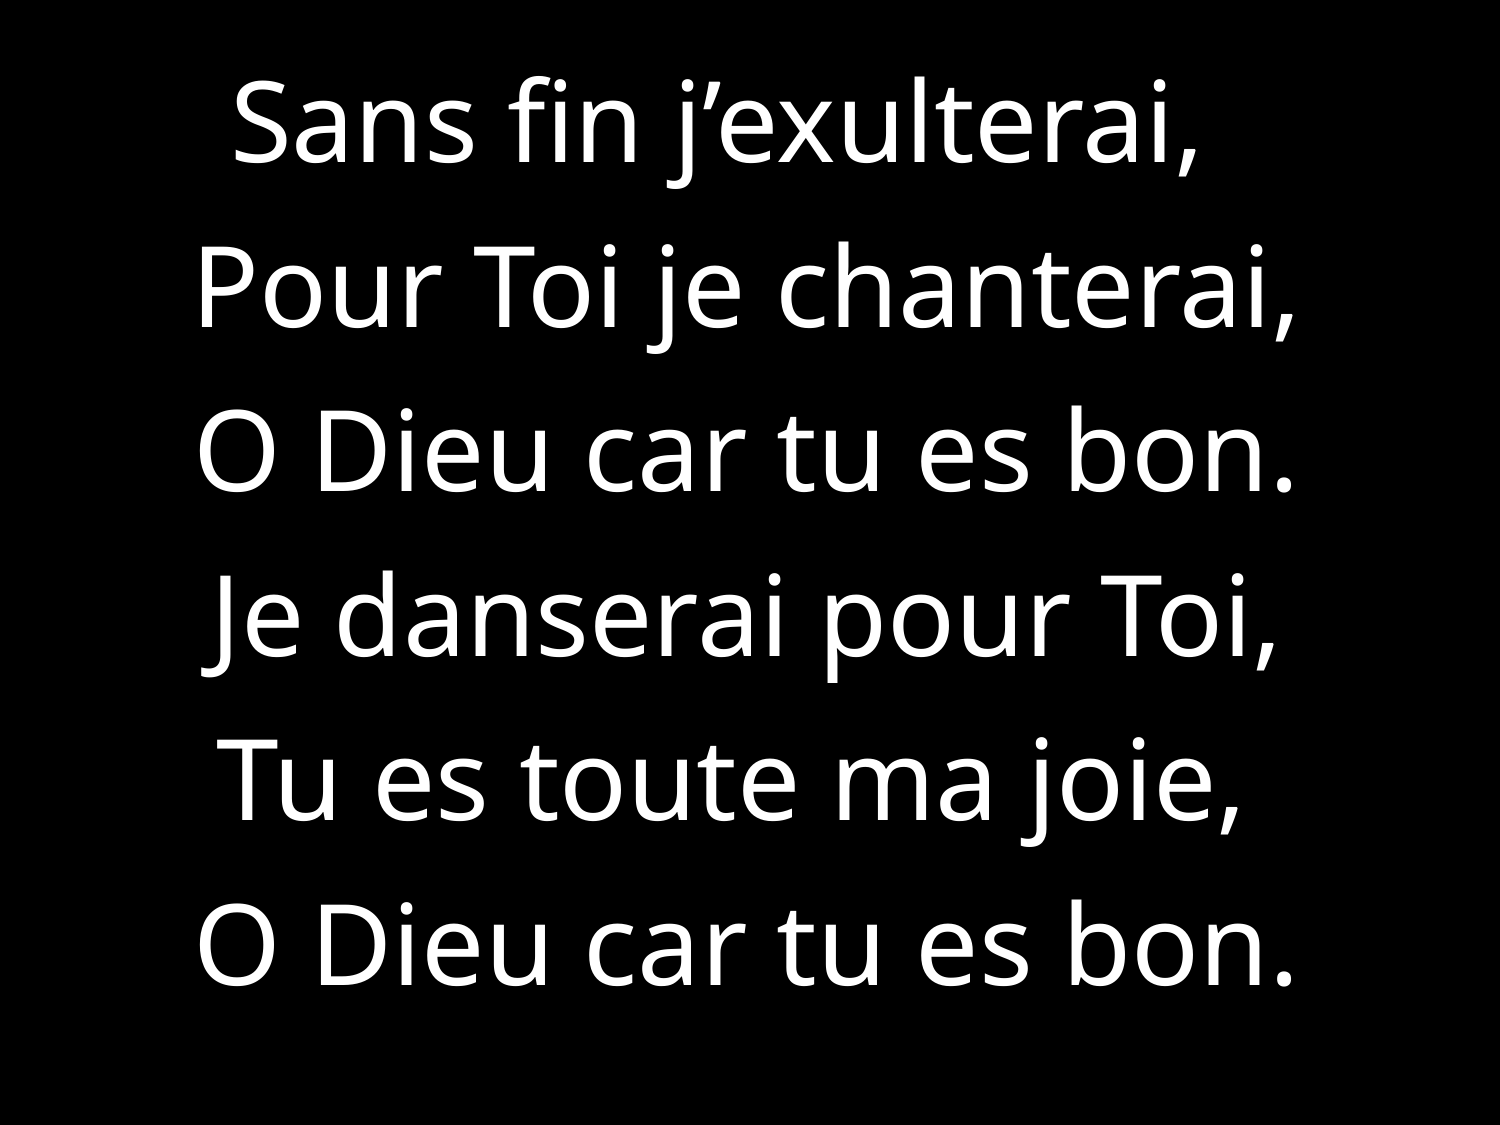

Sans fin j’exulterai,
Pour Toi je chanterai,
O Dieu car tu es bon.
Je danserai pour Toi,
Tu es toute ma joie,
O Dieu car tu es bon.
#